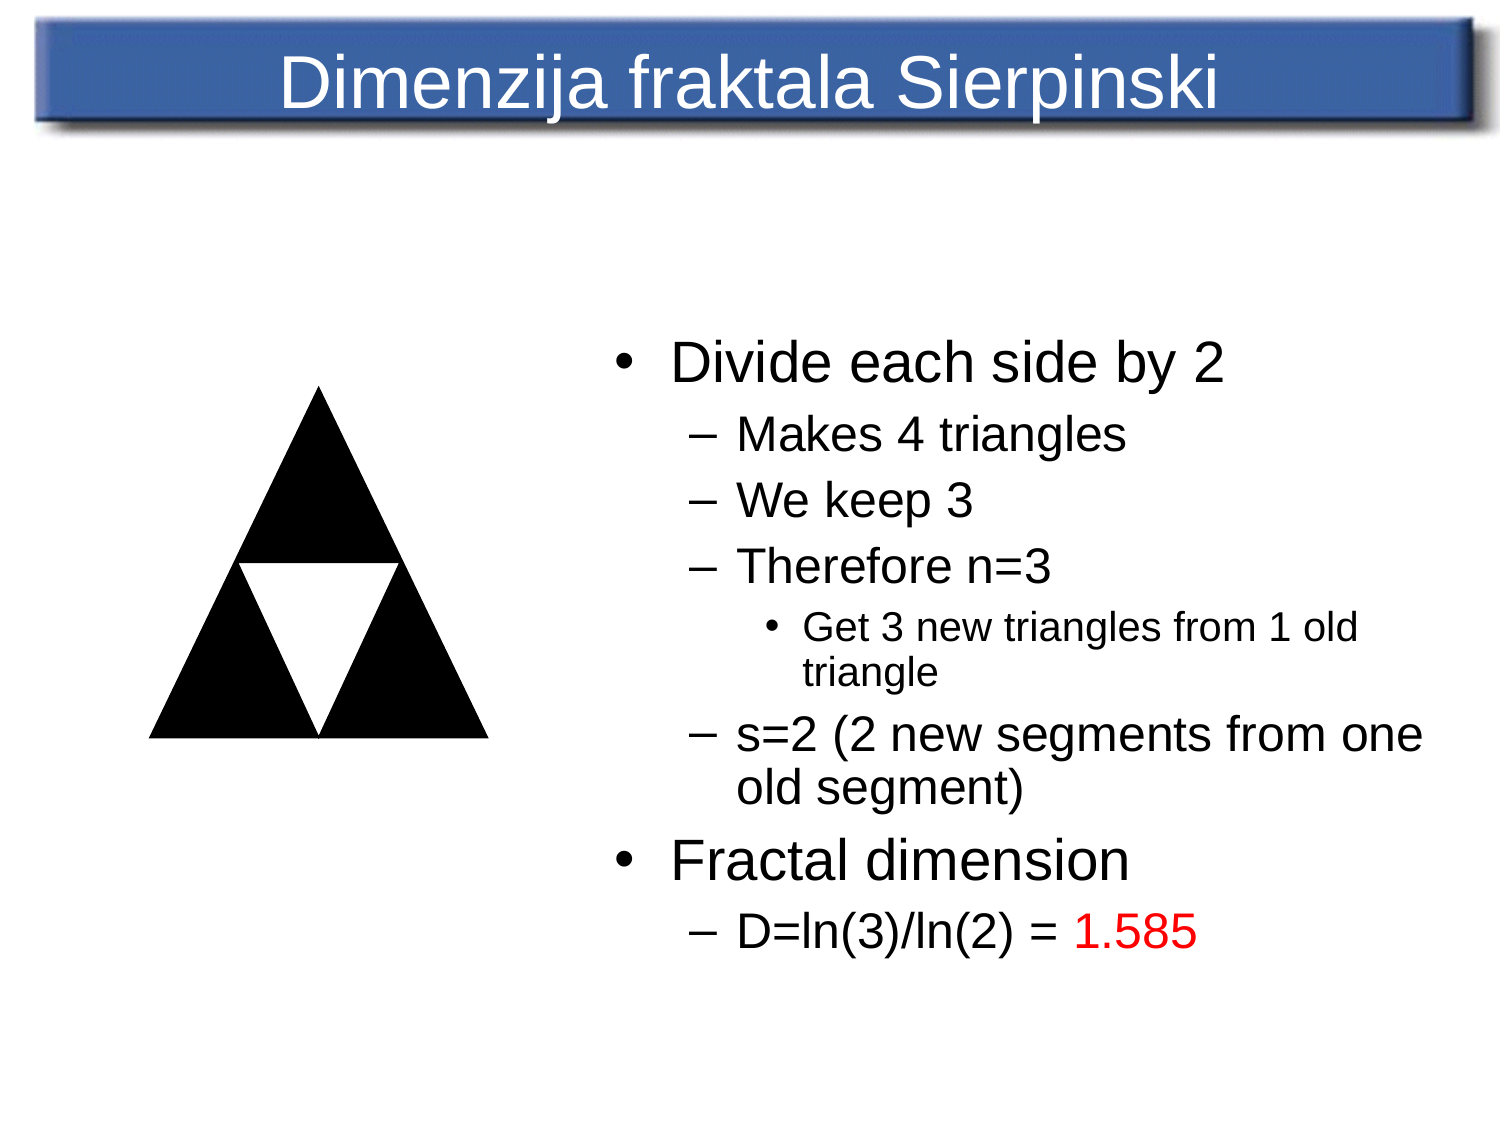

# Dimenzija fraktala Sierpinski
Divide each side by 2
Makes 4 triangles
We keep 3
Therefore n=3
Get 3 new triangles from 1 old triangle
s=2 (2 new segments from one old segment)
Fractal dimension
D=ln(3)/ln(2) = 1.585